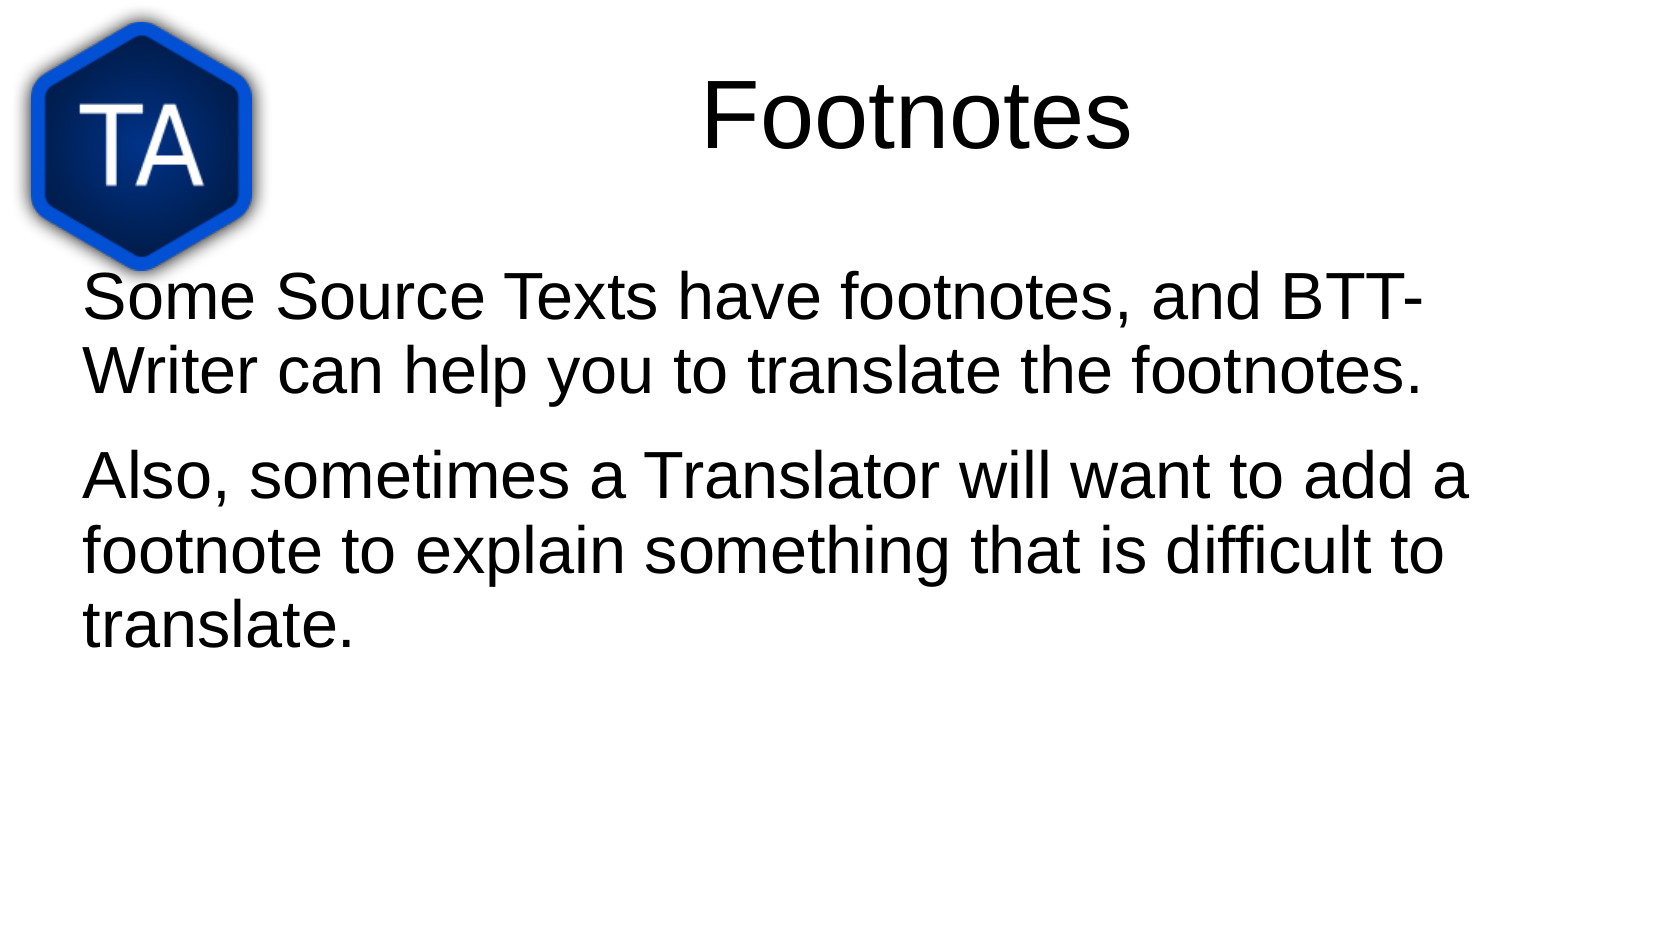

# Footnotes
Some Source Texts have footnotes, and BTT-Writer can help you to translate the footnotes.
Also, sometimes a Translator will want to add a footnote to explain something that is difficult to translate.